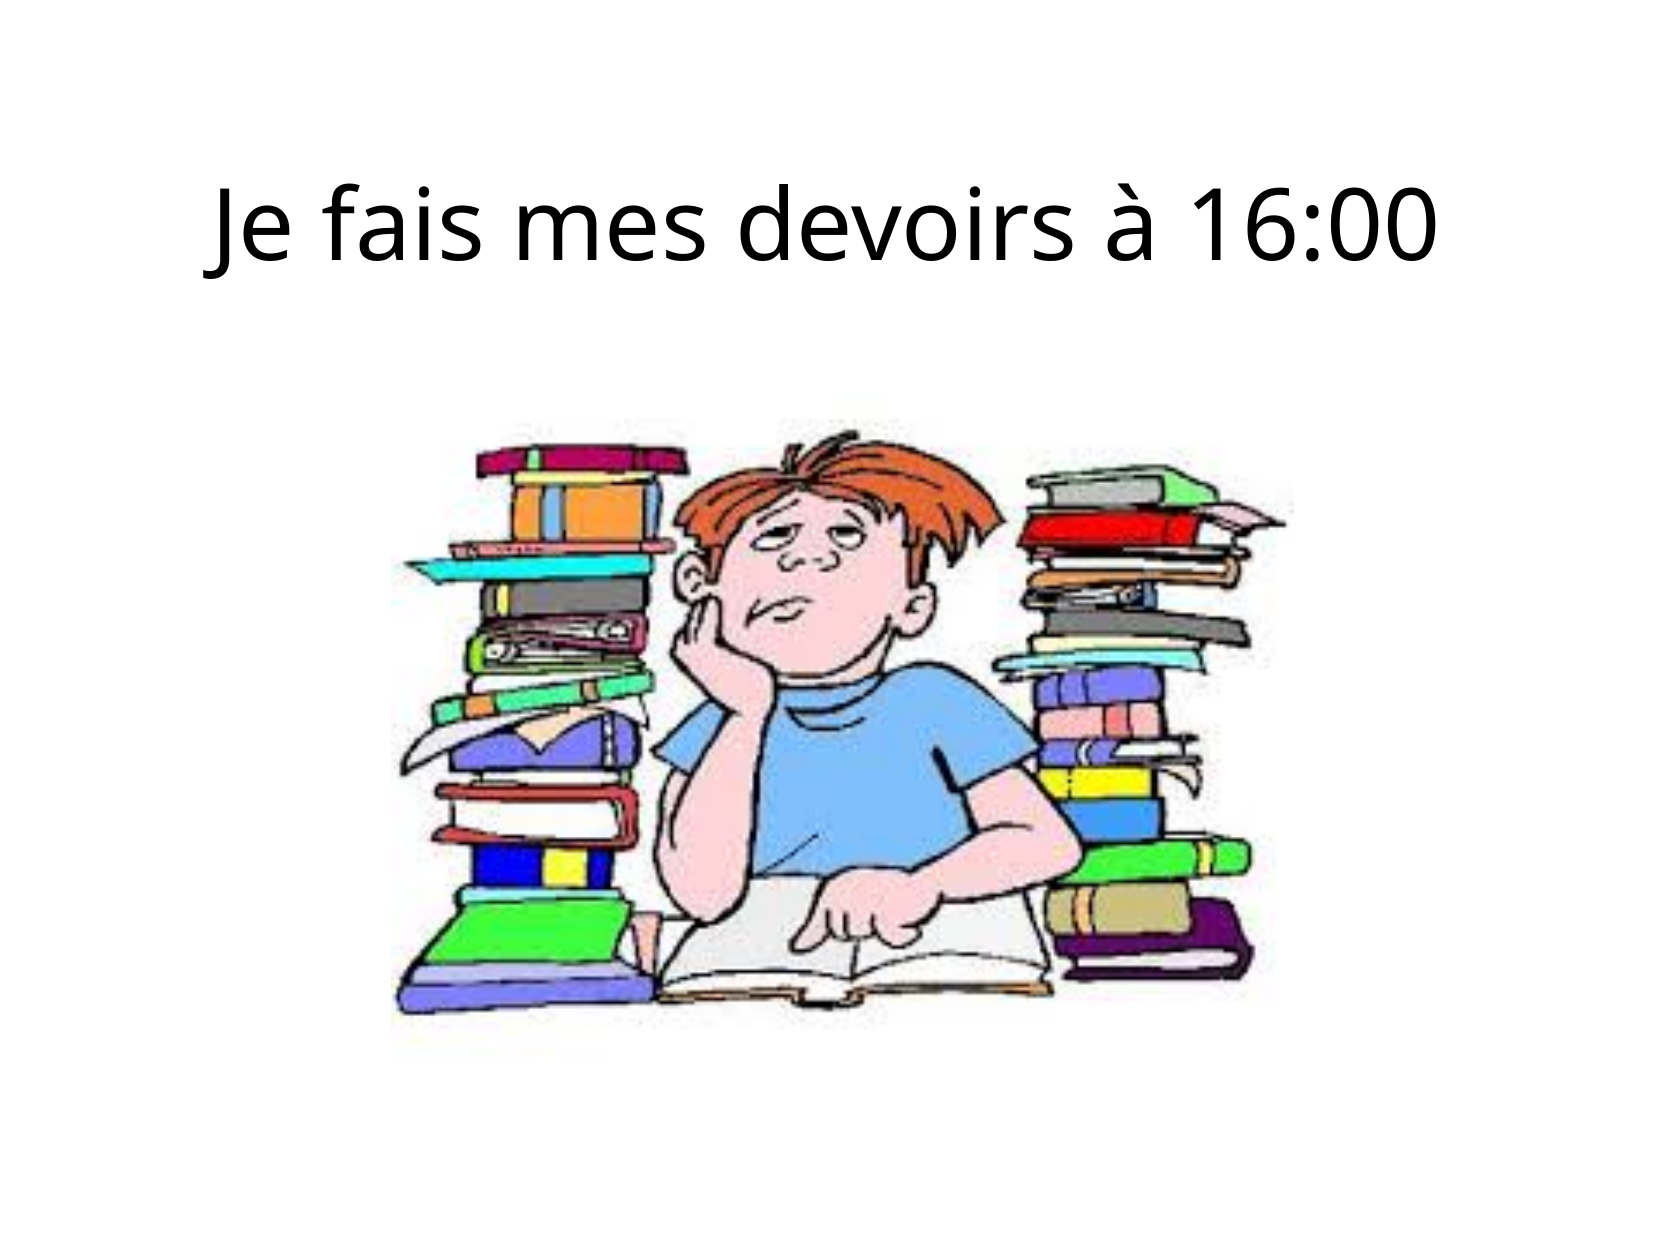

# Je fais mes devoirs à 16:00